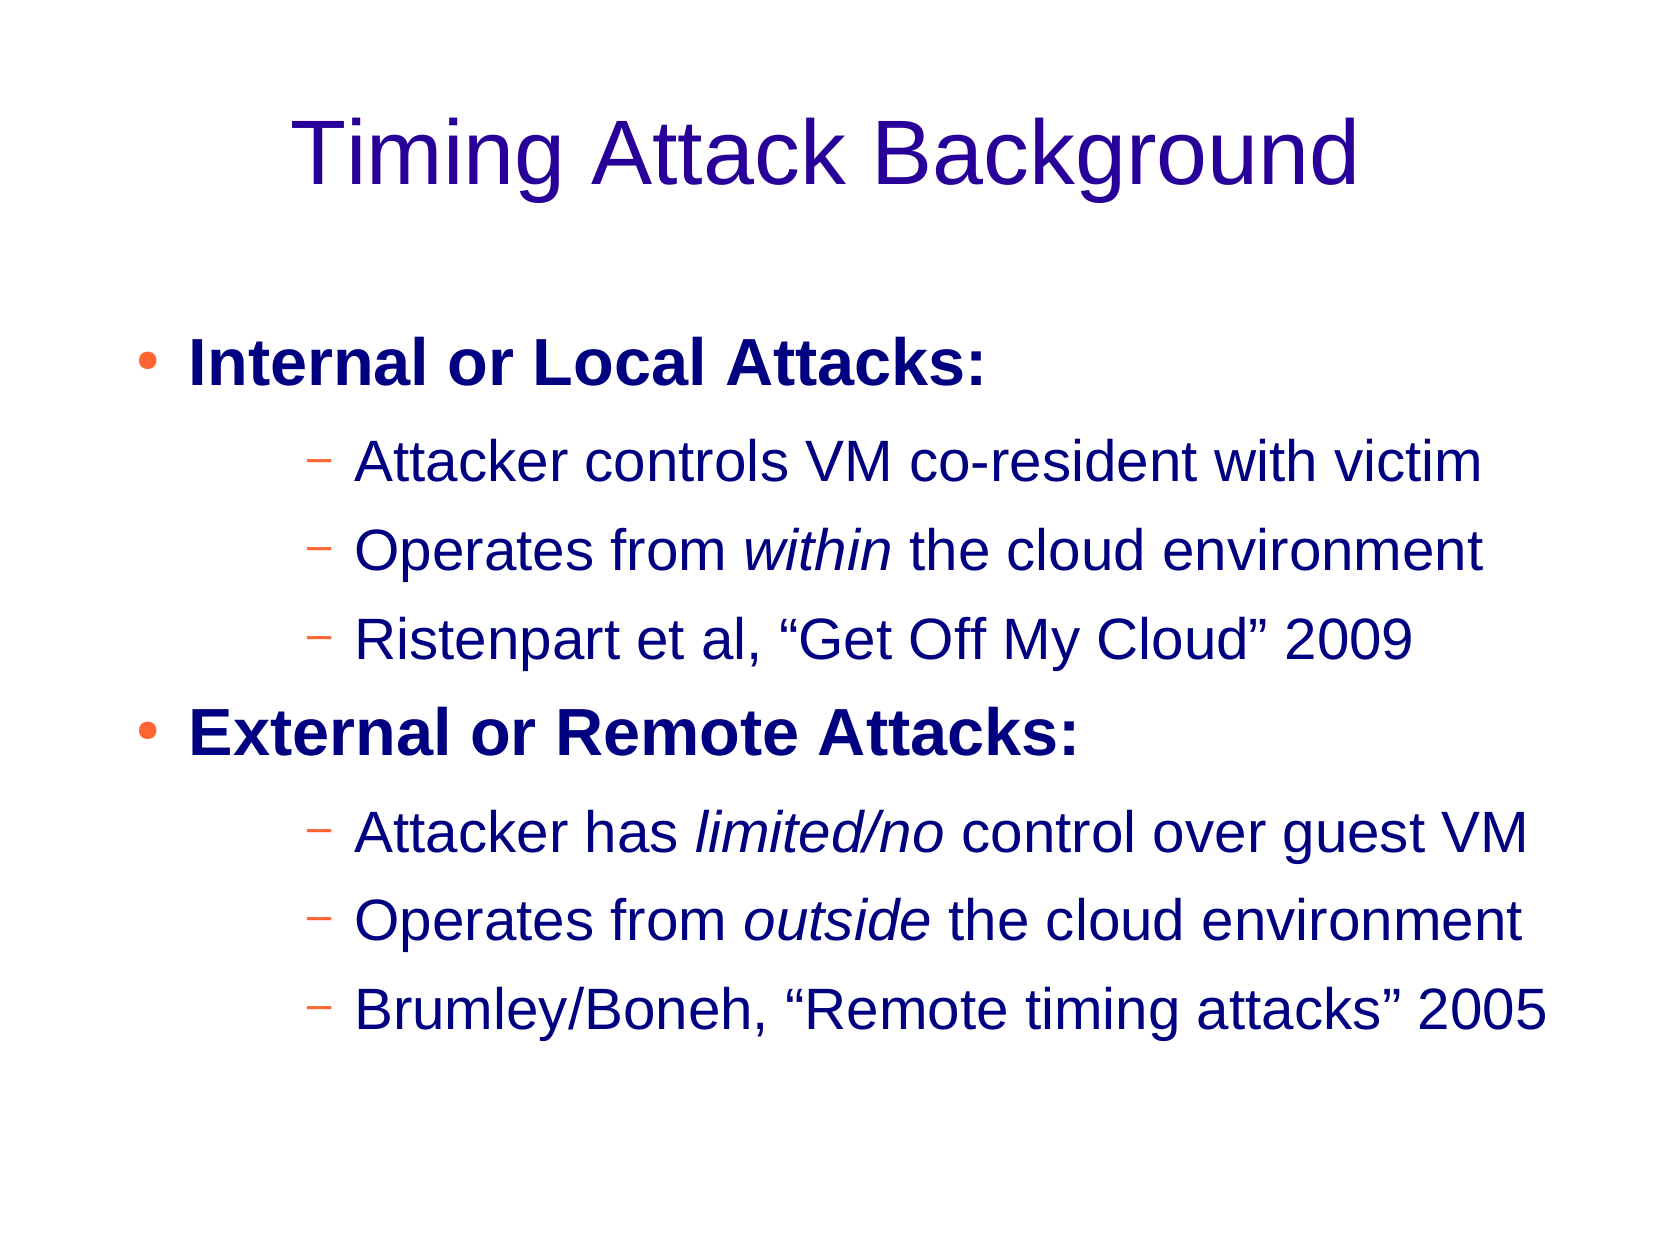

# Timing Attack Background
Internal or Local Attacks:
Attacker controls VM co-resident with victim
Operates from within the cloud environment
Ristenpart et al, “Get Off My Cloud” 2009
External or Remote Attacks:
Attacker has limited/no control over guest VM
Operates from outside the cloud environment
Brumley/Boneh, “Remote timing attacks” 2005